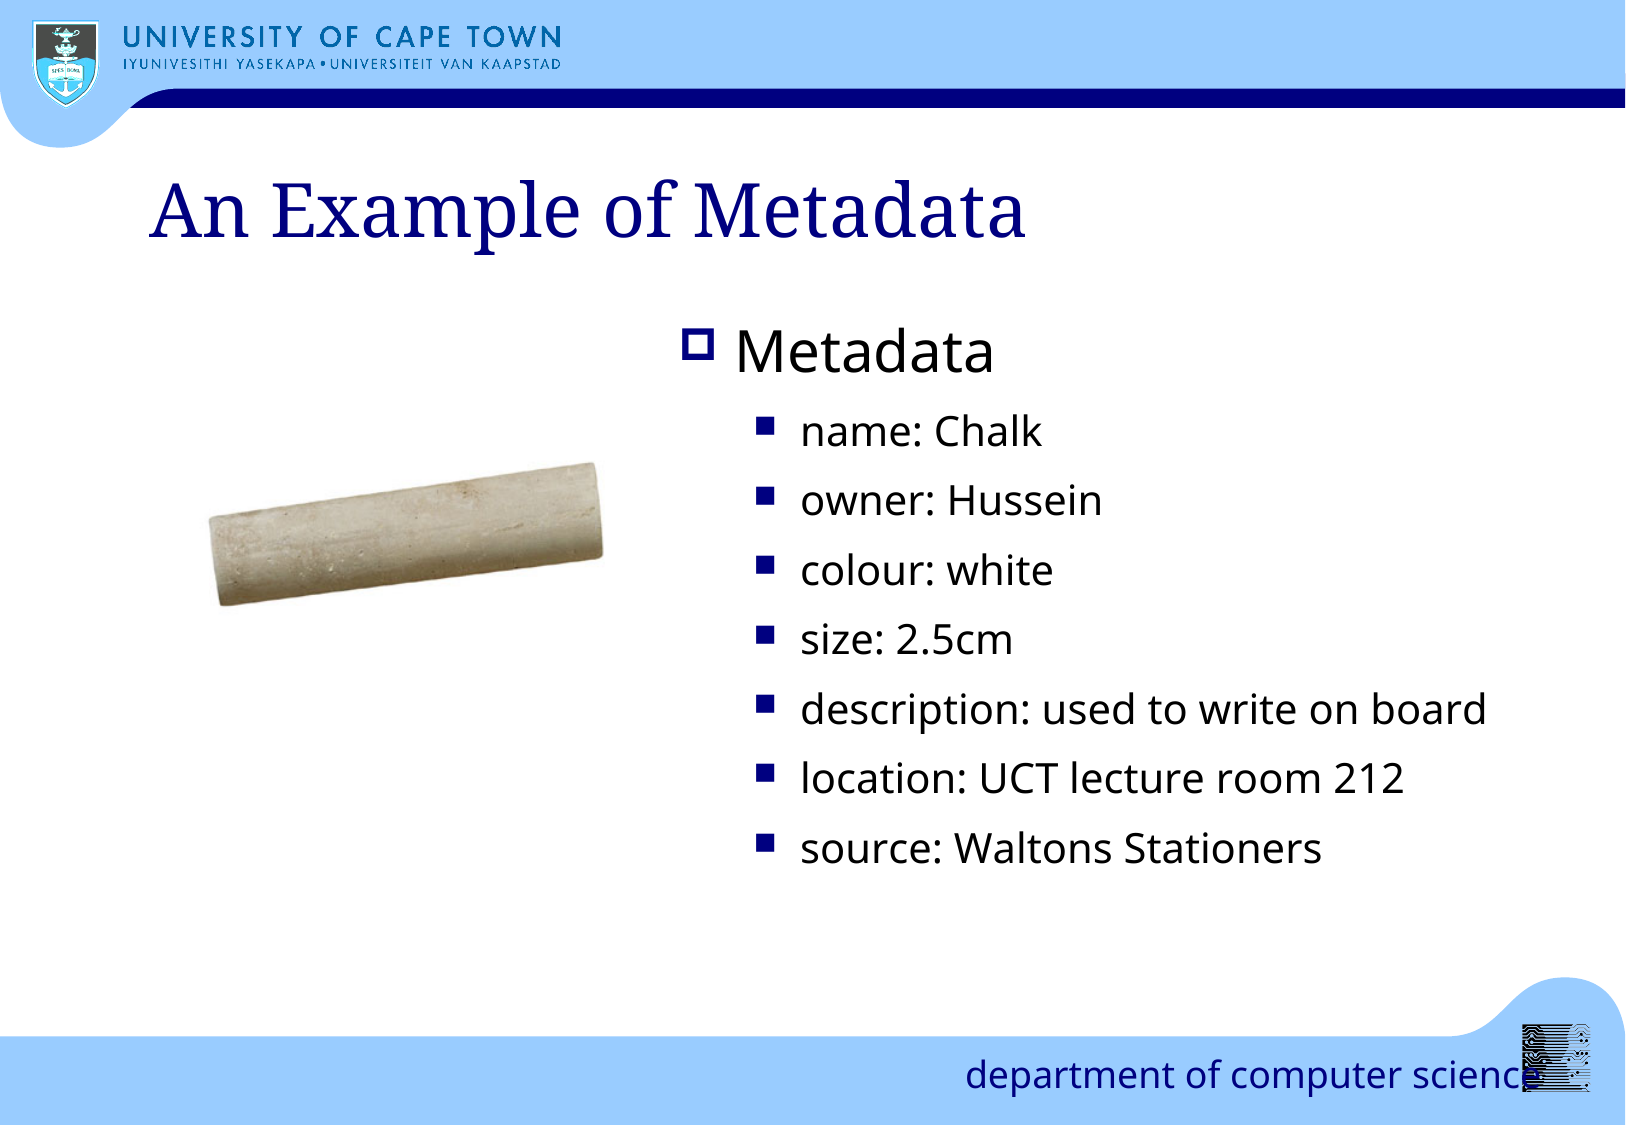

# An Example of Metadata
Metadata
name: Chalk
owner: Hussein
colour: white
size: 2.5cm
description: used to write on board
location: UCT lecture room 212
source: Waltons Stationers